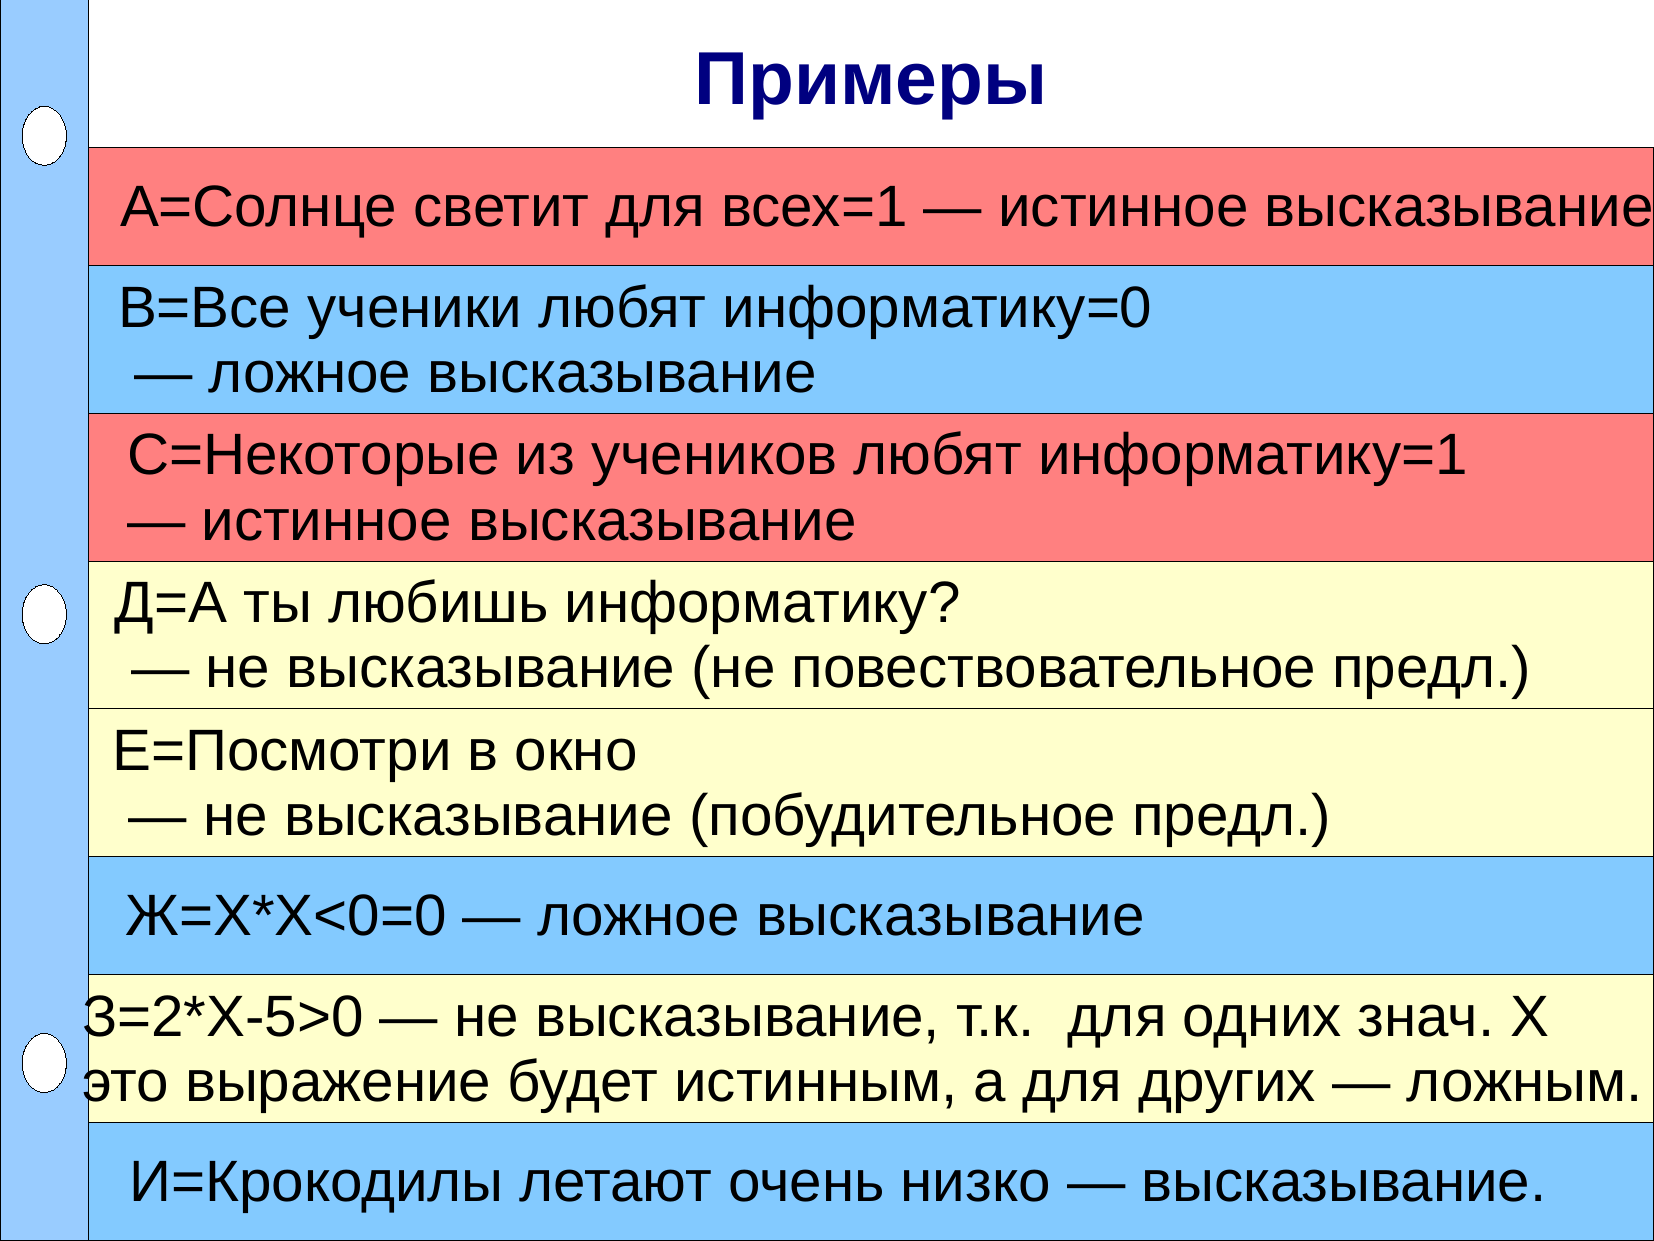

Примеры
 А=Солнце светит для всех=1 — истинное высказывание
В=Все ученики любят информатику=0
 — ложное высказывание
C=Некоторые из учеников любят информатику=1
— истинное высказывание
Д=А ты любишь информатику?
 — не высказывание (не повествовательное предл.)
Е=Посмотри в окно
 — не высказывание (побудительное предл.)
Ж=Х*Х<0=0 — ложное высказывание
З=2*Х-5>0 — не высказывание, т.к. для одних знач. Х
это выражение будет истинным, а для других — ложным.
 И=Крокодилы летают очень низко — высказывание.